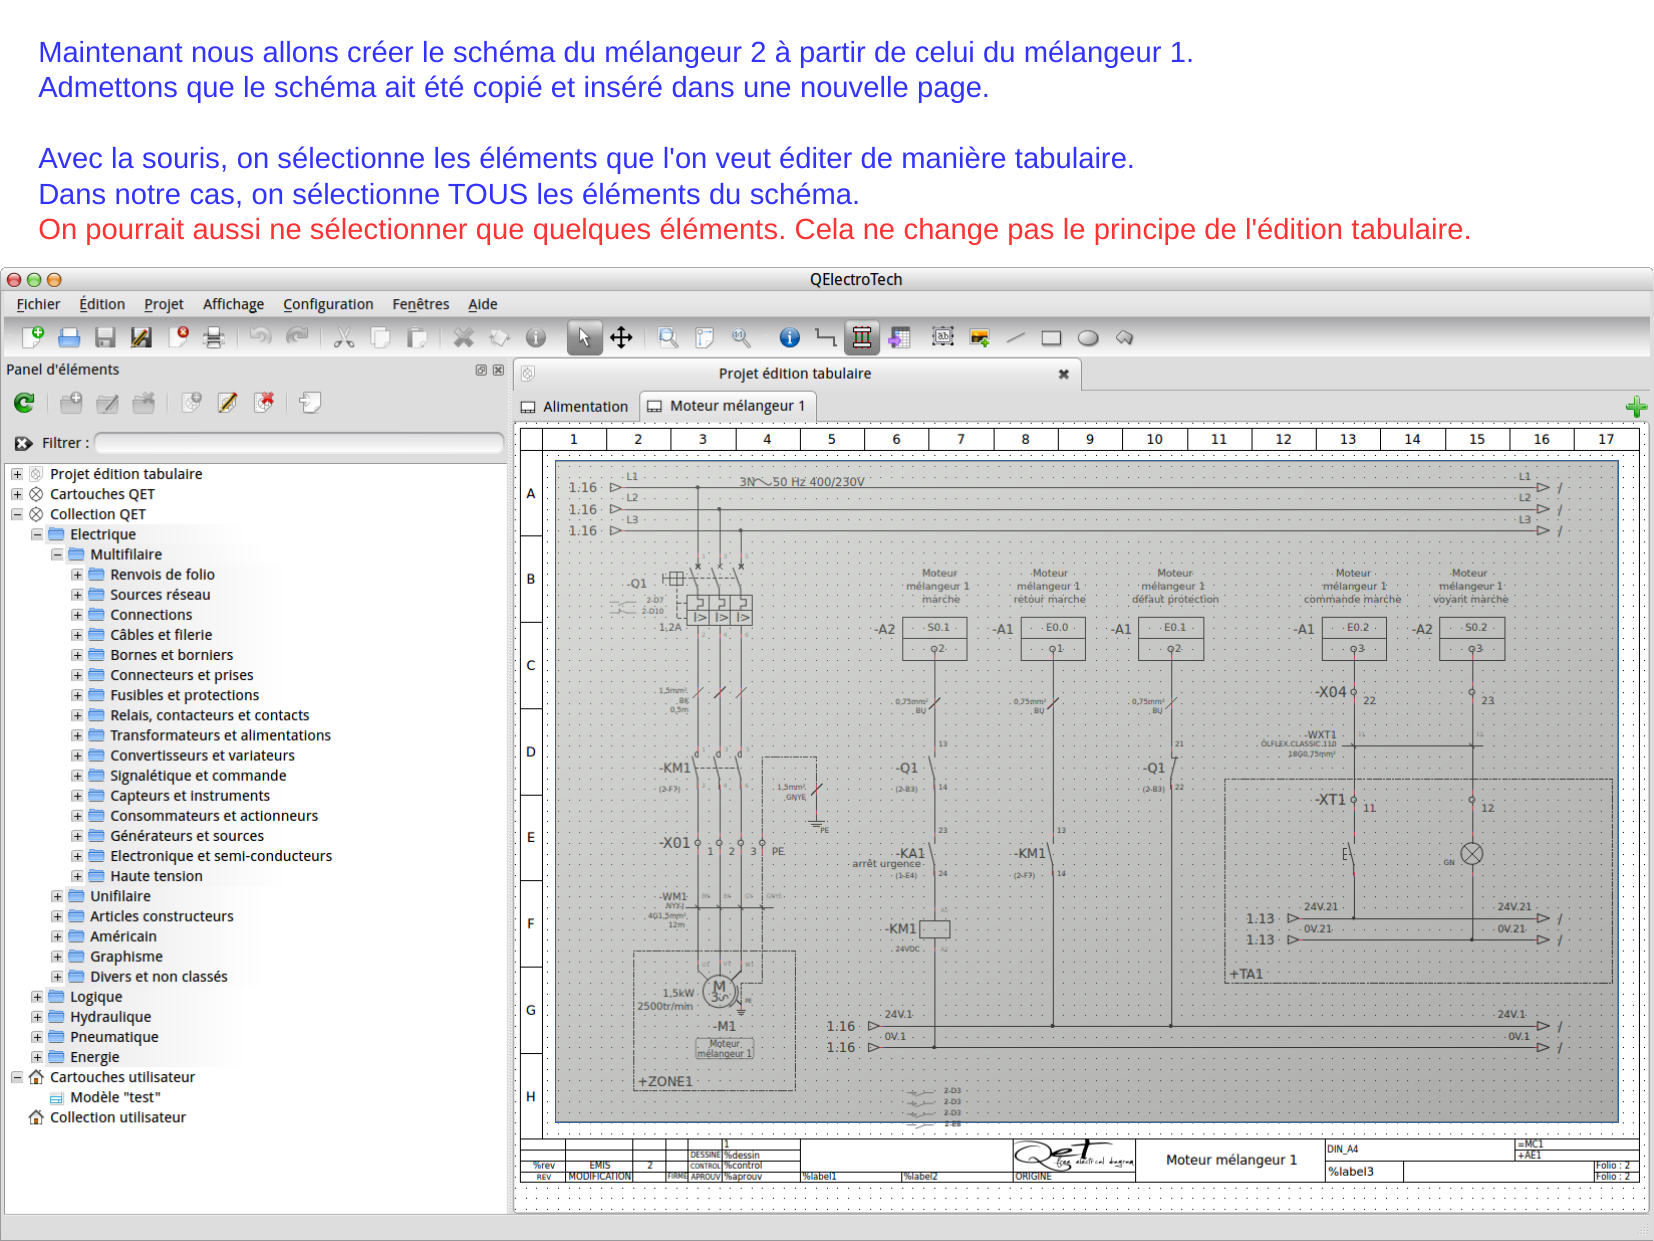

Maintenant nous allons créer le schéma du mélangeur 2 à partir de celui du mélangeur 1.
Admettons que le schéma ait été copié et inséré dans une nouvelle page.
Avec la souris, on sélectionne les éléments que l'on veut éditer de manière tabulaire.
Dans notre cas, on sélectionne TOUS les éléments du schéma.
On pourrait aussi ne sélectionner que quelques éléments. Cela ne change pas le principe de l'édition tabulaire.